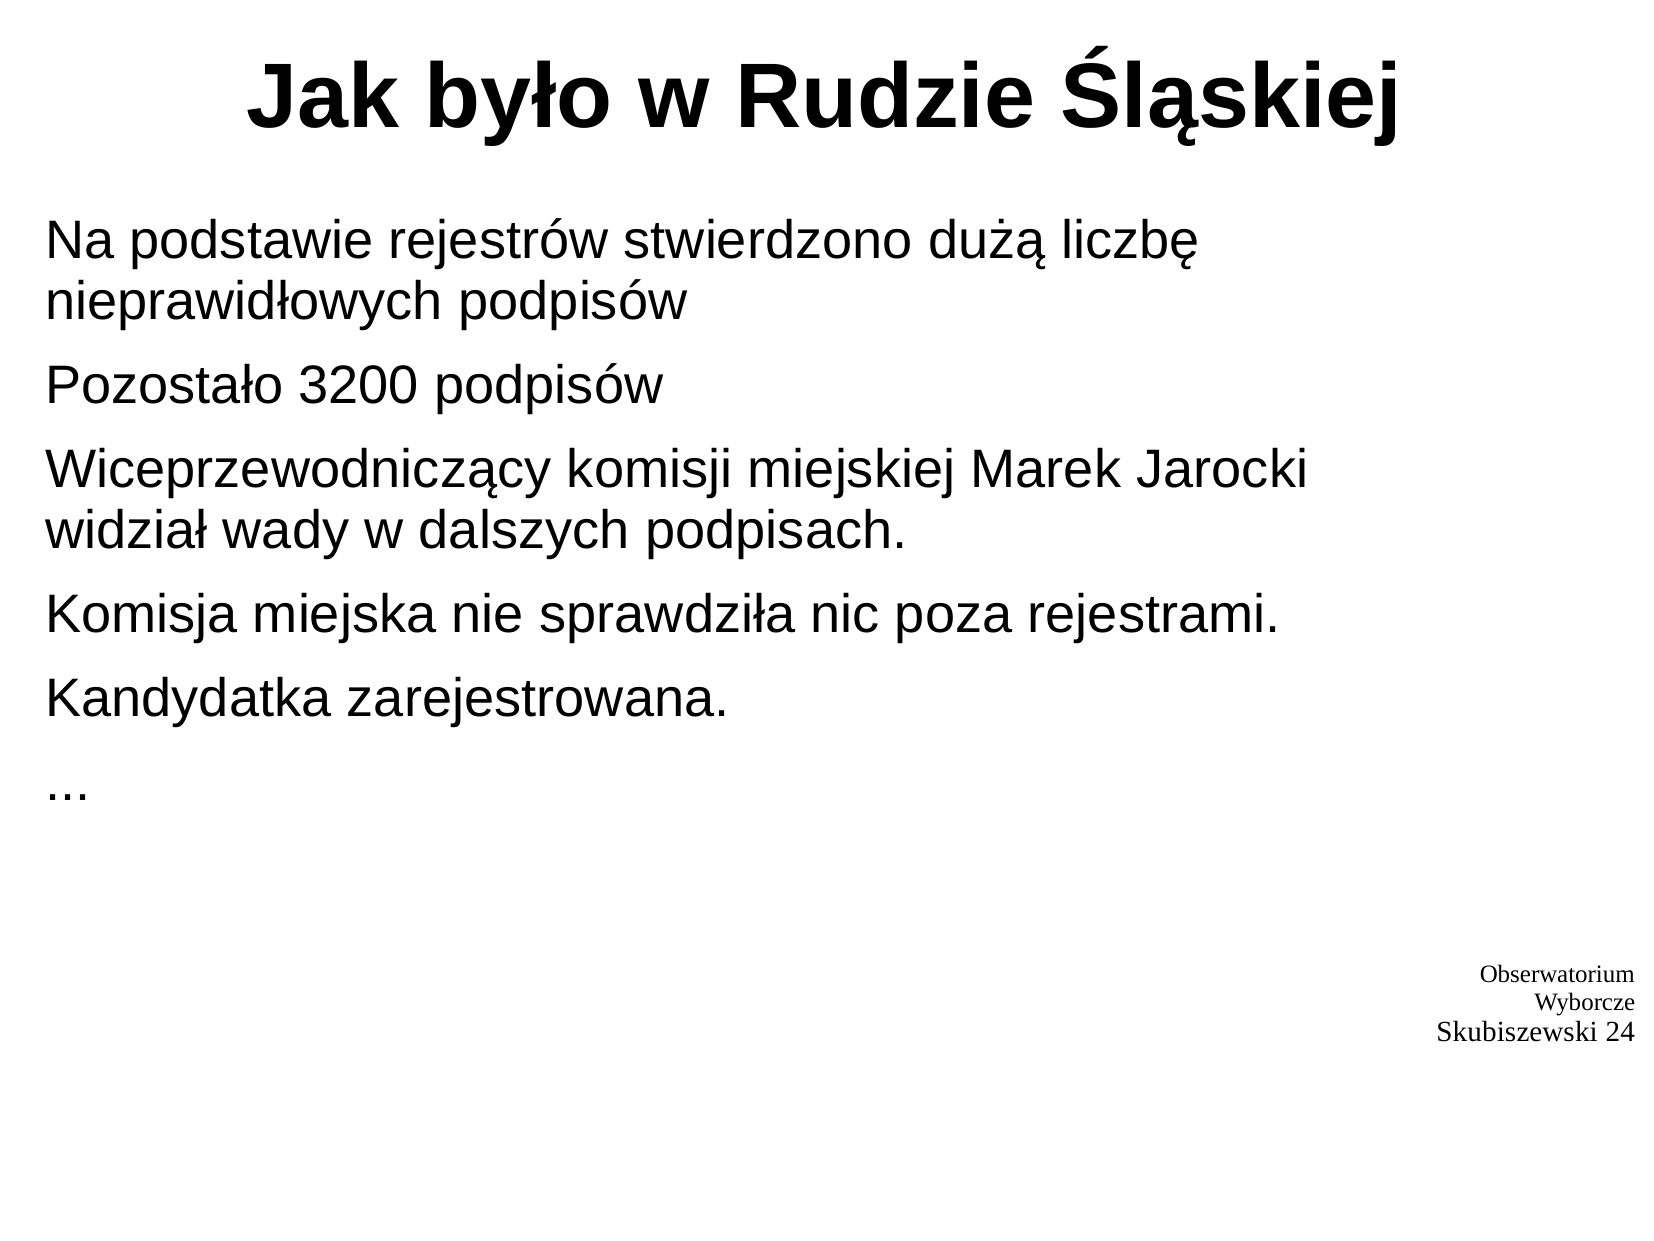

# Jak było w Rudzie Śląskiej
Na podstawie rejestrów stwierdzono dużą liczbę nieprawidłowych podpisów
Pozostało 3200 podpisów
Wiceprzewodniczący komisji miejskiej Marek Jarocki widział wady w dalszych podpisach.
Komisja miejska nie sprawdziła nic poza rejestrami.
Kandydatka zarejestrowana.
...
24